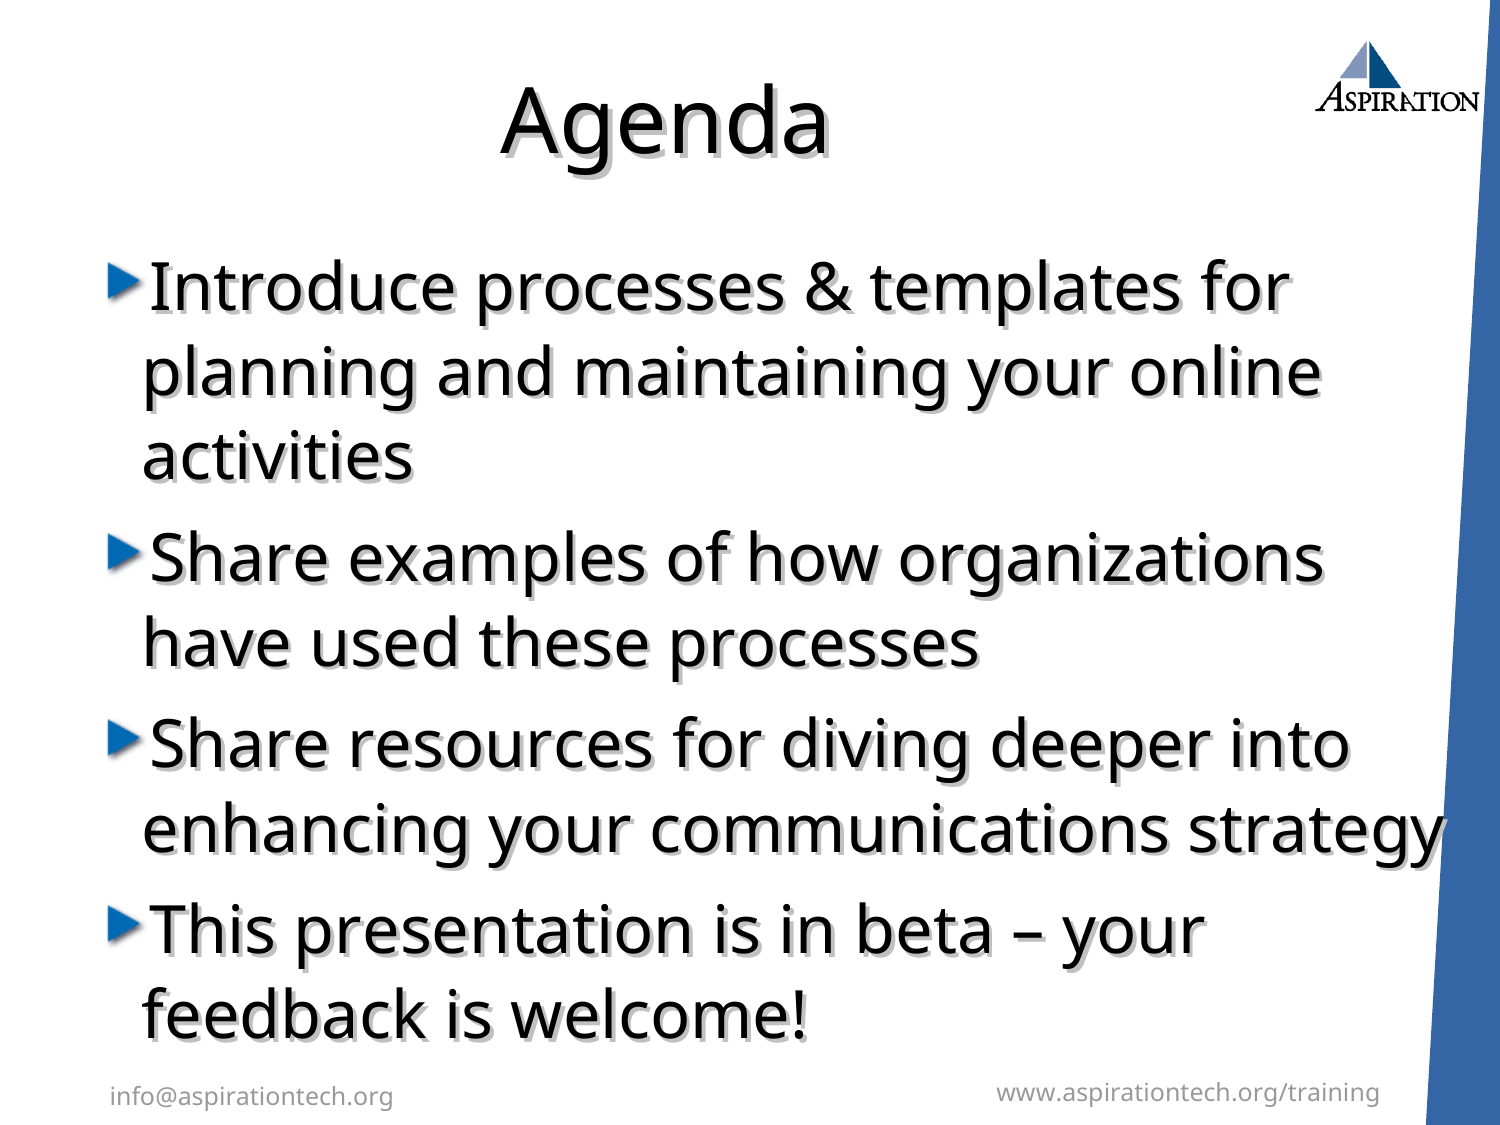

# Agenda
Introduce processes & templates for planning and maintaining your online activities
Share examples of how organizations have used these processes
Share resources for diving deeper into enhancing your communications strategy
This presentation is in beta – your feedback is welcome!